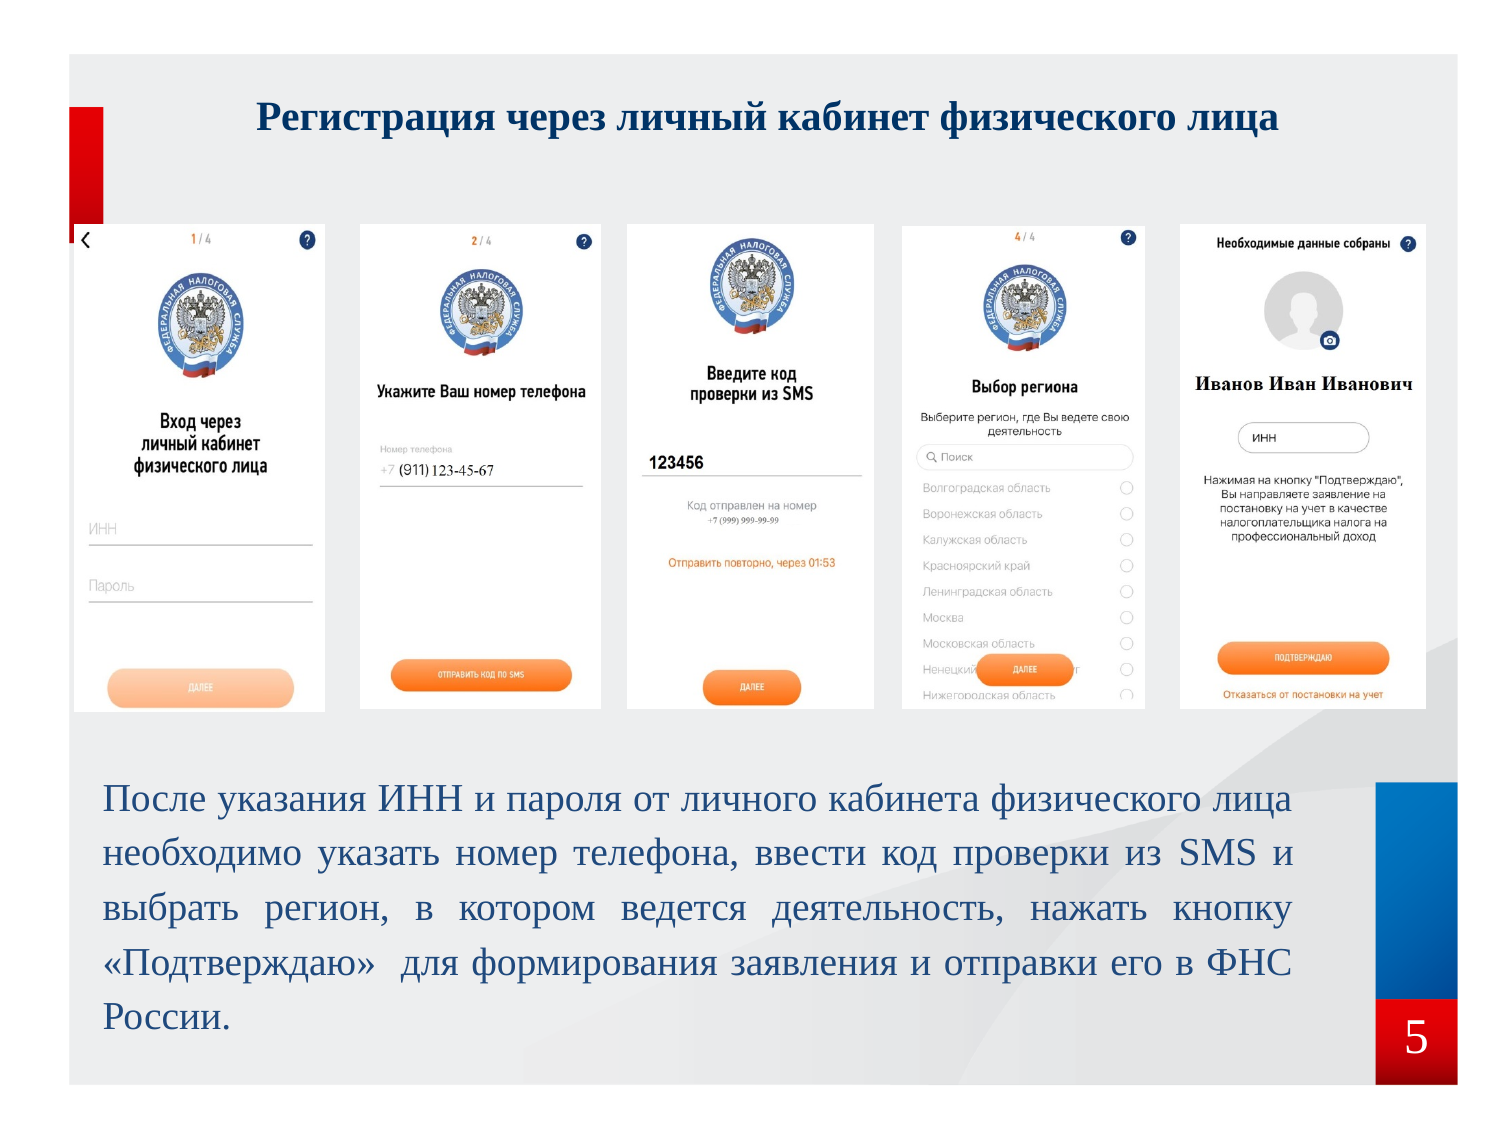

Регистрация через личный кабинет физического лица
После указания ИНН и пароля от личного кабинета физического лица необходимо указать номер телефона, ввести код проверки из SMS и выбрать регион, в котором ведется деятельность, нажать кнопку «Подтверждаю» для формирования заявления и отправки его в ФНС России.
5